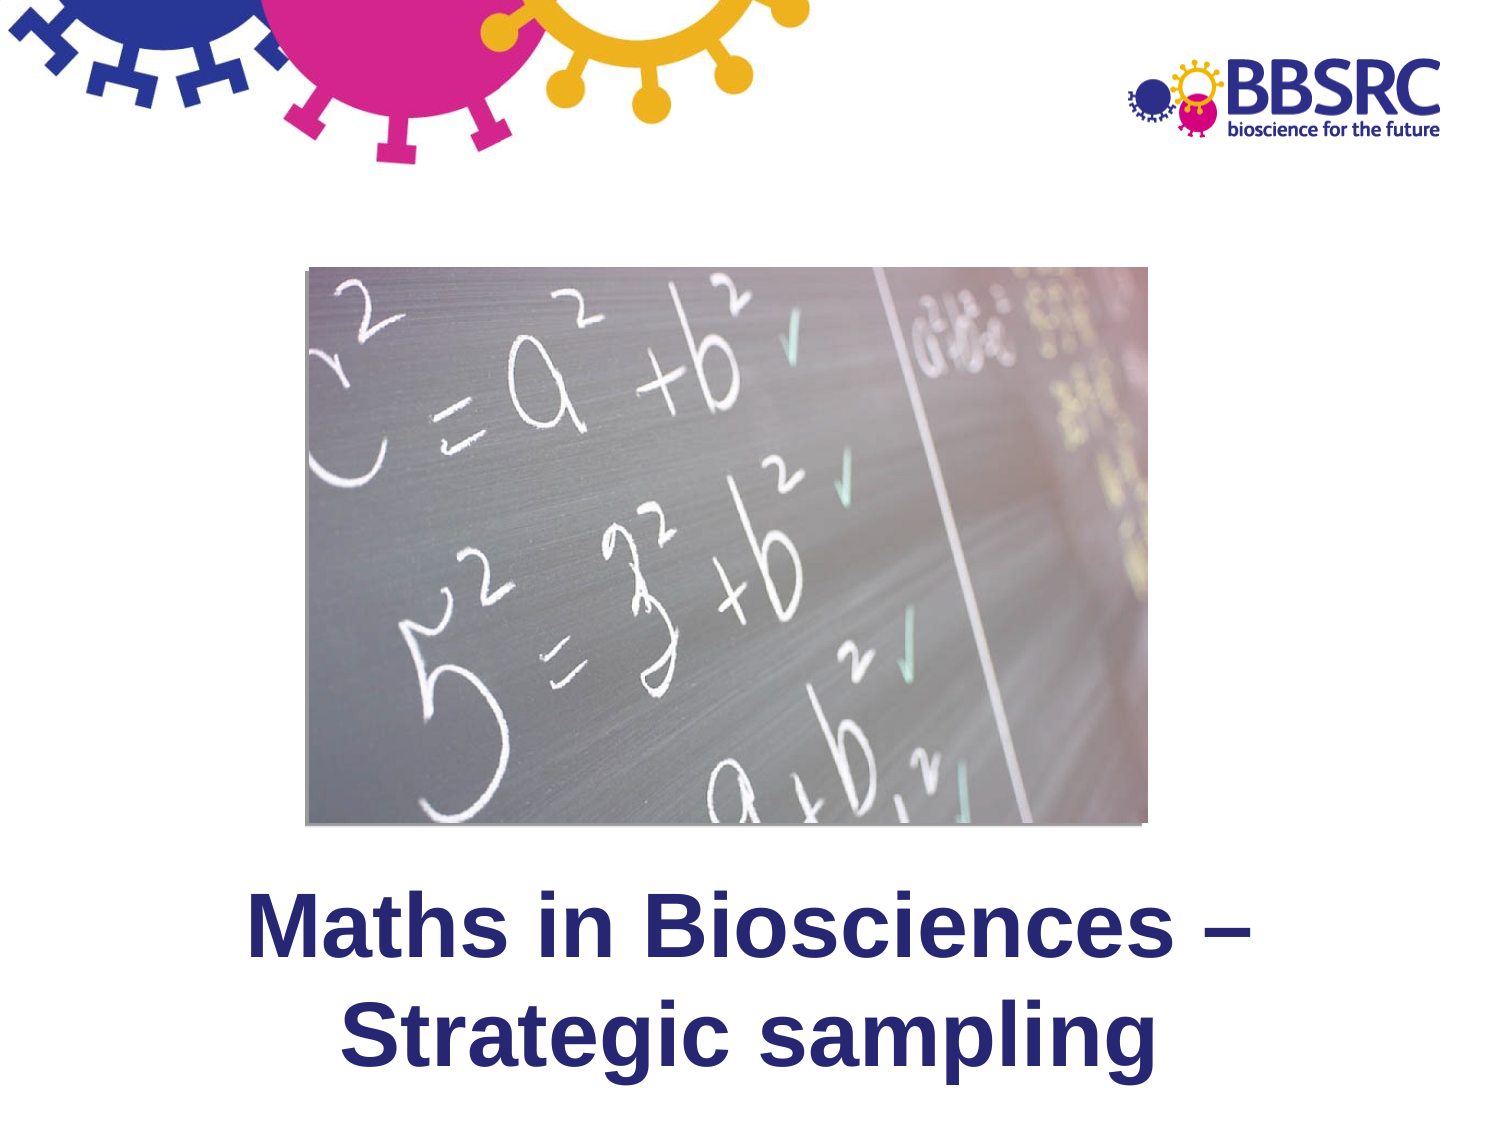

# Maths in Biosciences – Strategic sampling